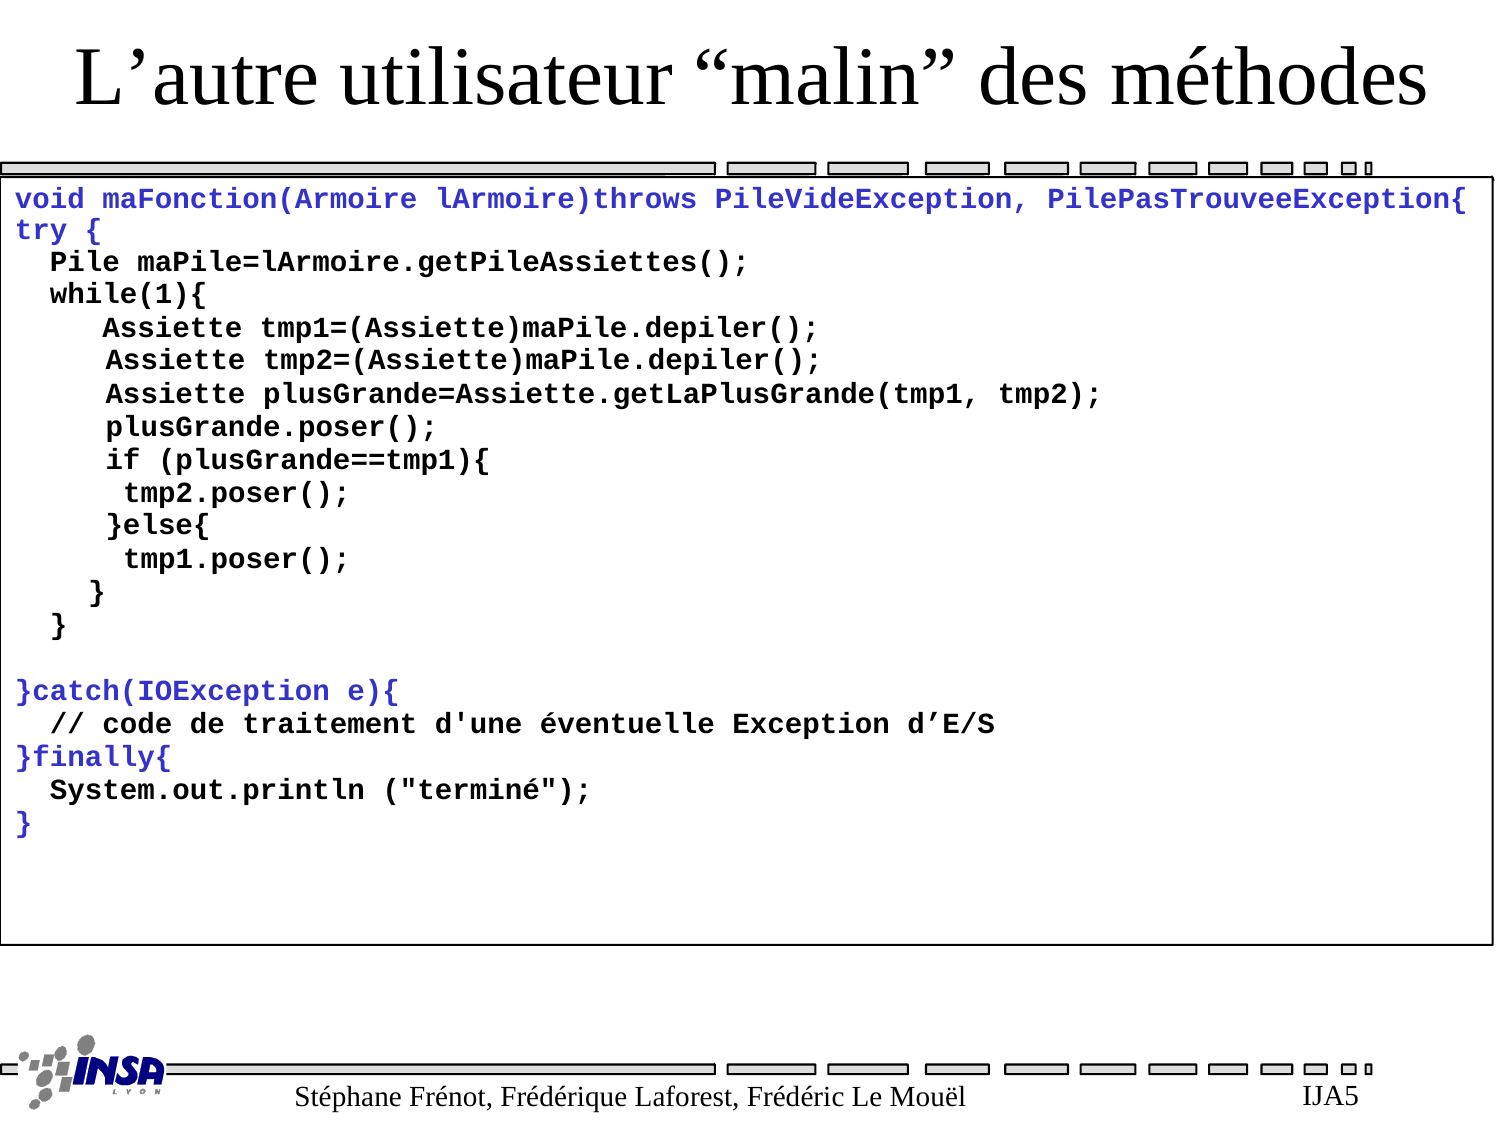

# L’autre utilisateur “malin” des méthodes
void maFonction(Armoire lArmoire)throws PileVideException, PilePasTrouveeException{
try {
 Pile maPile=lArmoire.getPileAssiettes();
 while(1){
 Assiette tmp1=(Assiette)maPile.depiler();
	 Assiette tmp2=(Assiette)maPile.depiler();
	 Assiette plusGrande=Assiette.getLaPlusGrande(tmp1, tmp2);
	 plusGrande.poser();
	 if (plusGrande==tmp1){
	 tmp2.poser();
	 }else{
	 tmp1.poser();
	}
 }
}catch(IOException e){
 // code de traitement d'une éventuelle Exception d’E/S
}finally{
 System.out.println ("terminé");
}